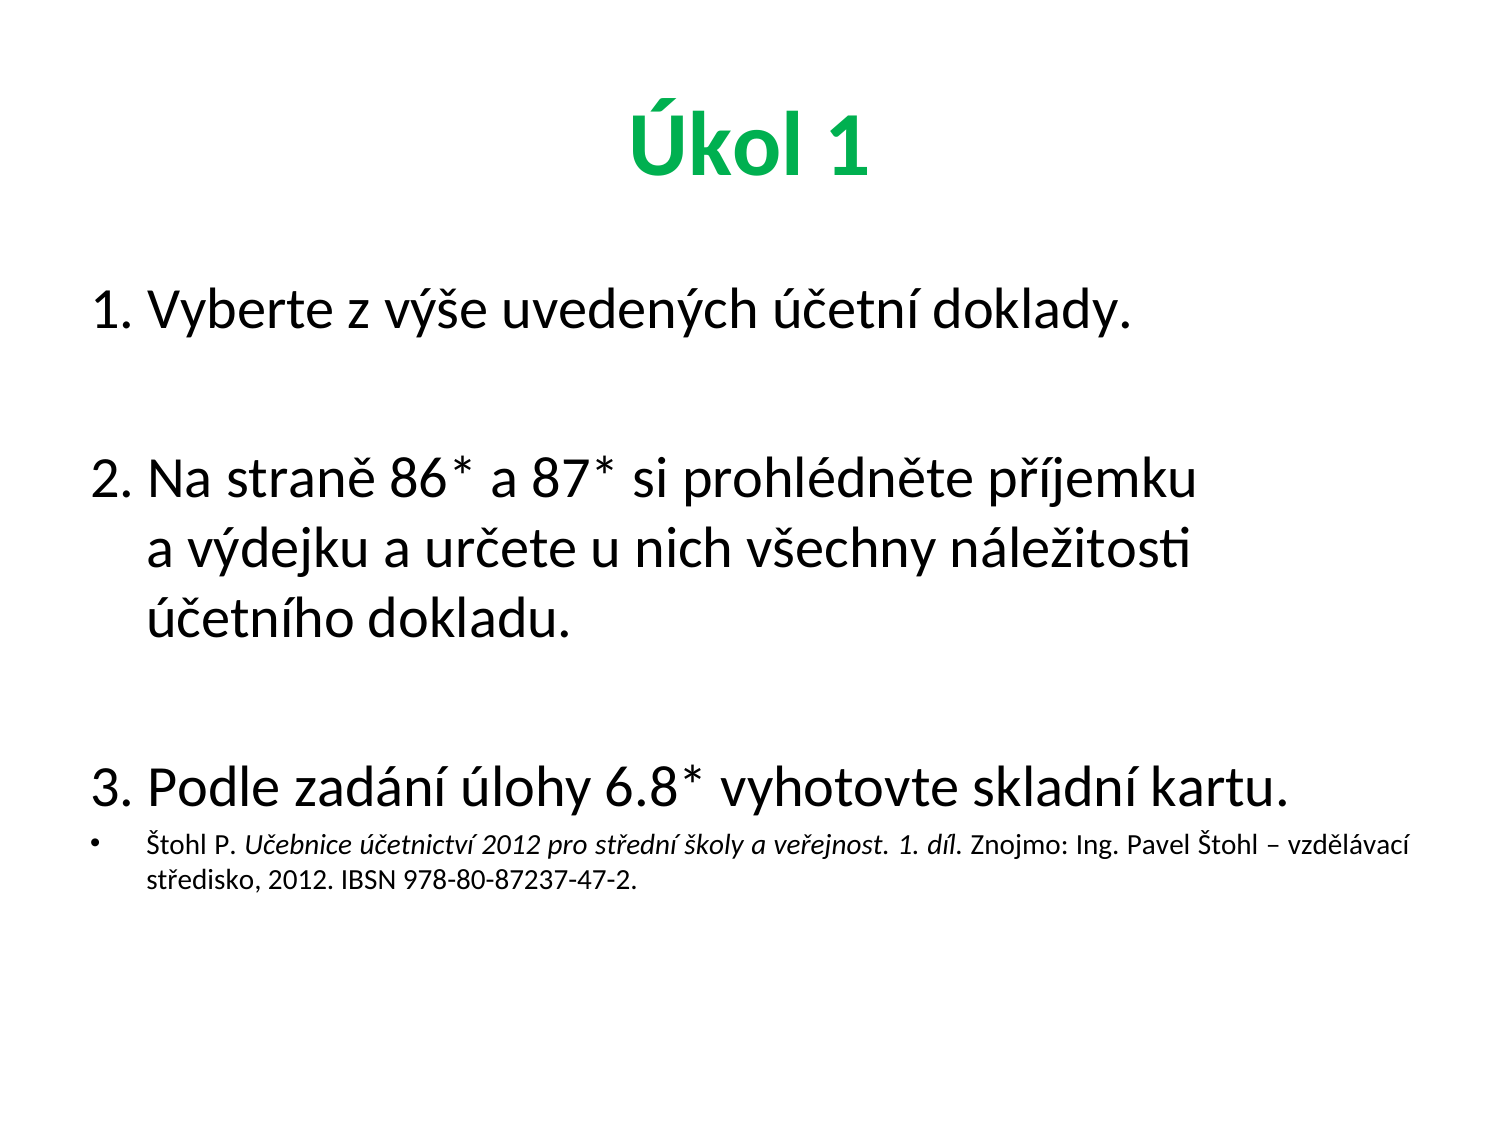

# Úkol 1
1. Vyberte z výše uvedených účetní doklady.
2. Na straně 86* a 87* si prohlédněte příjemku
a výdejku a určete u nich všechny náležitosti účetního dokladu.
3. Podle zadání úlohy 6.8* vyhotovte skladní kartu.
Štohl P. Učebnice účetnictví 2012 pro střední školy a veřejnost. 1. díl. Znojmo: Ing. Pavel Štohl ‒ vzdělávací středisko, 2012. IBSN 978-80-87237-47-2.